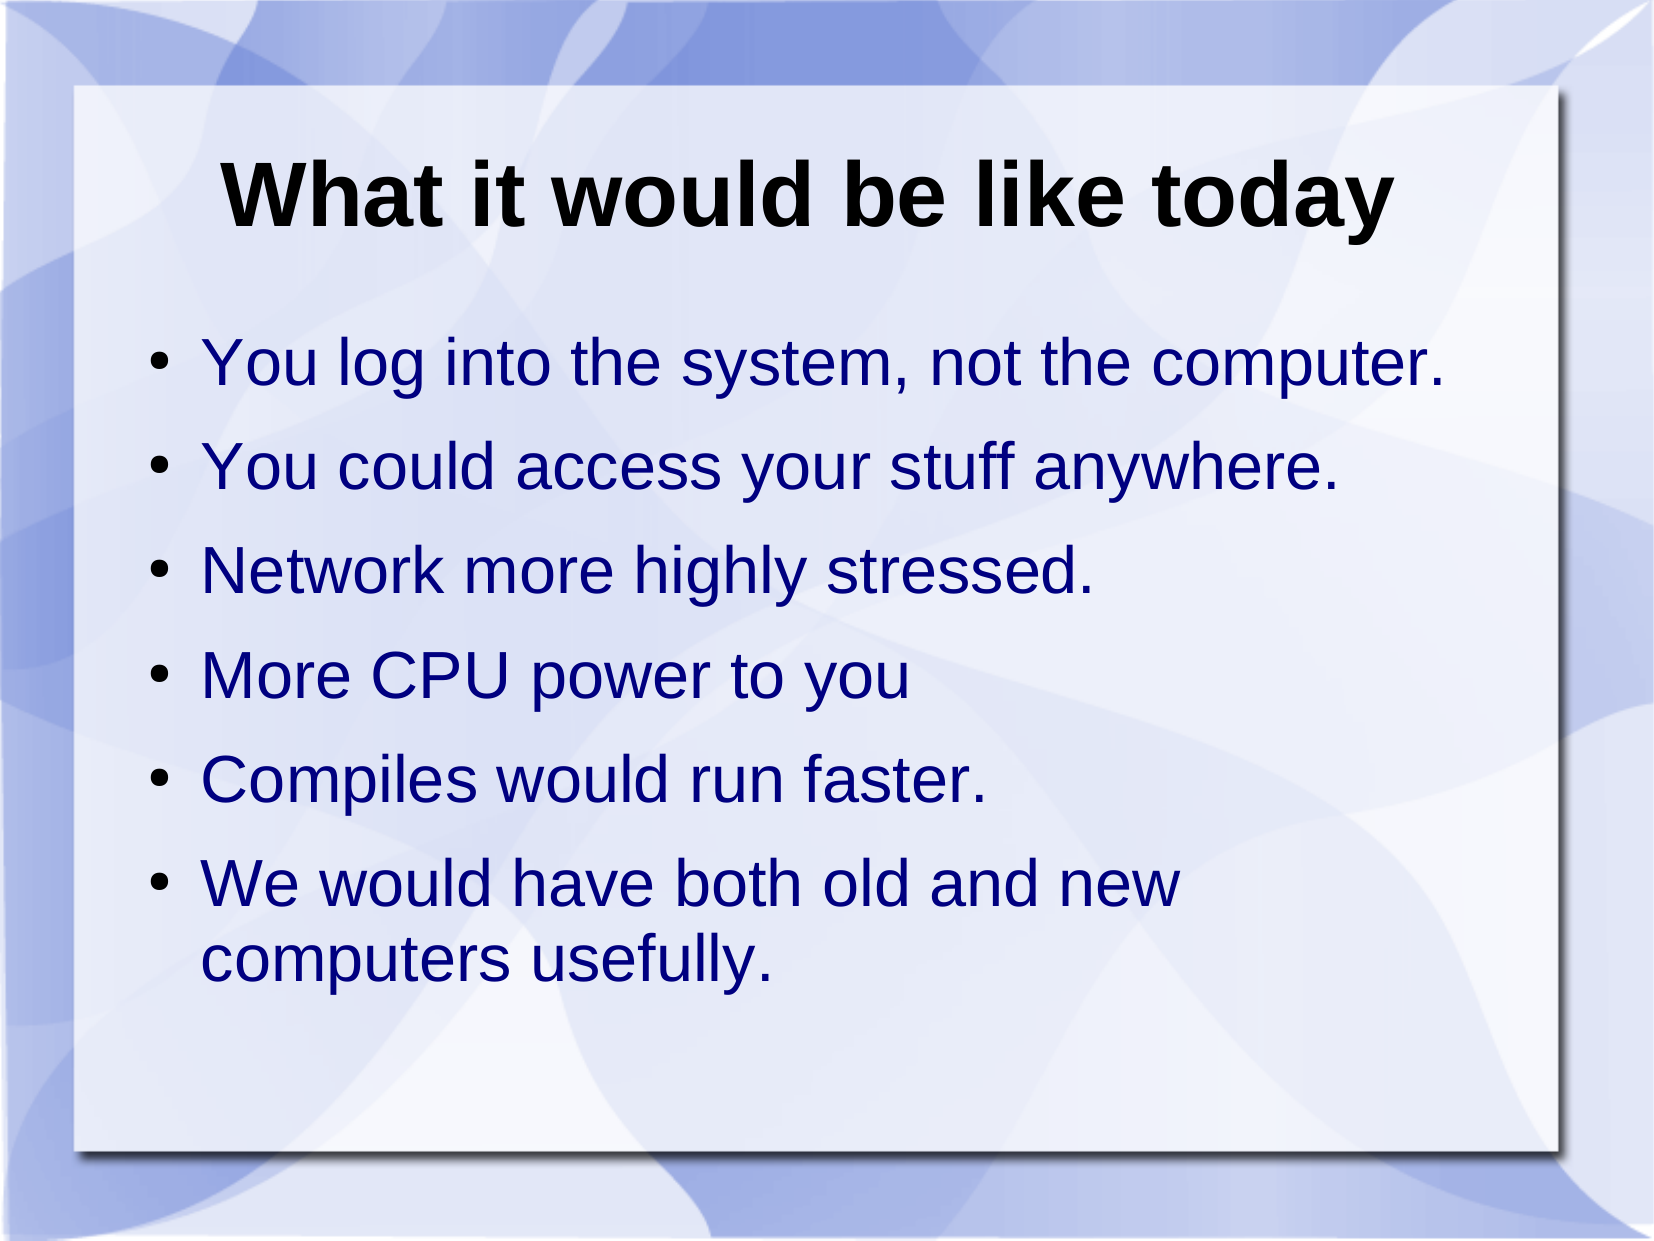

# What it would be like today
You log into the system, not the computer.
You could access your stuff anywhere.
Network more highly stressed.
More CPU power to you
Compiles would run faster.
We would have both old and new computers usefully.